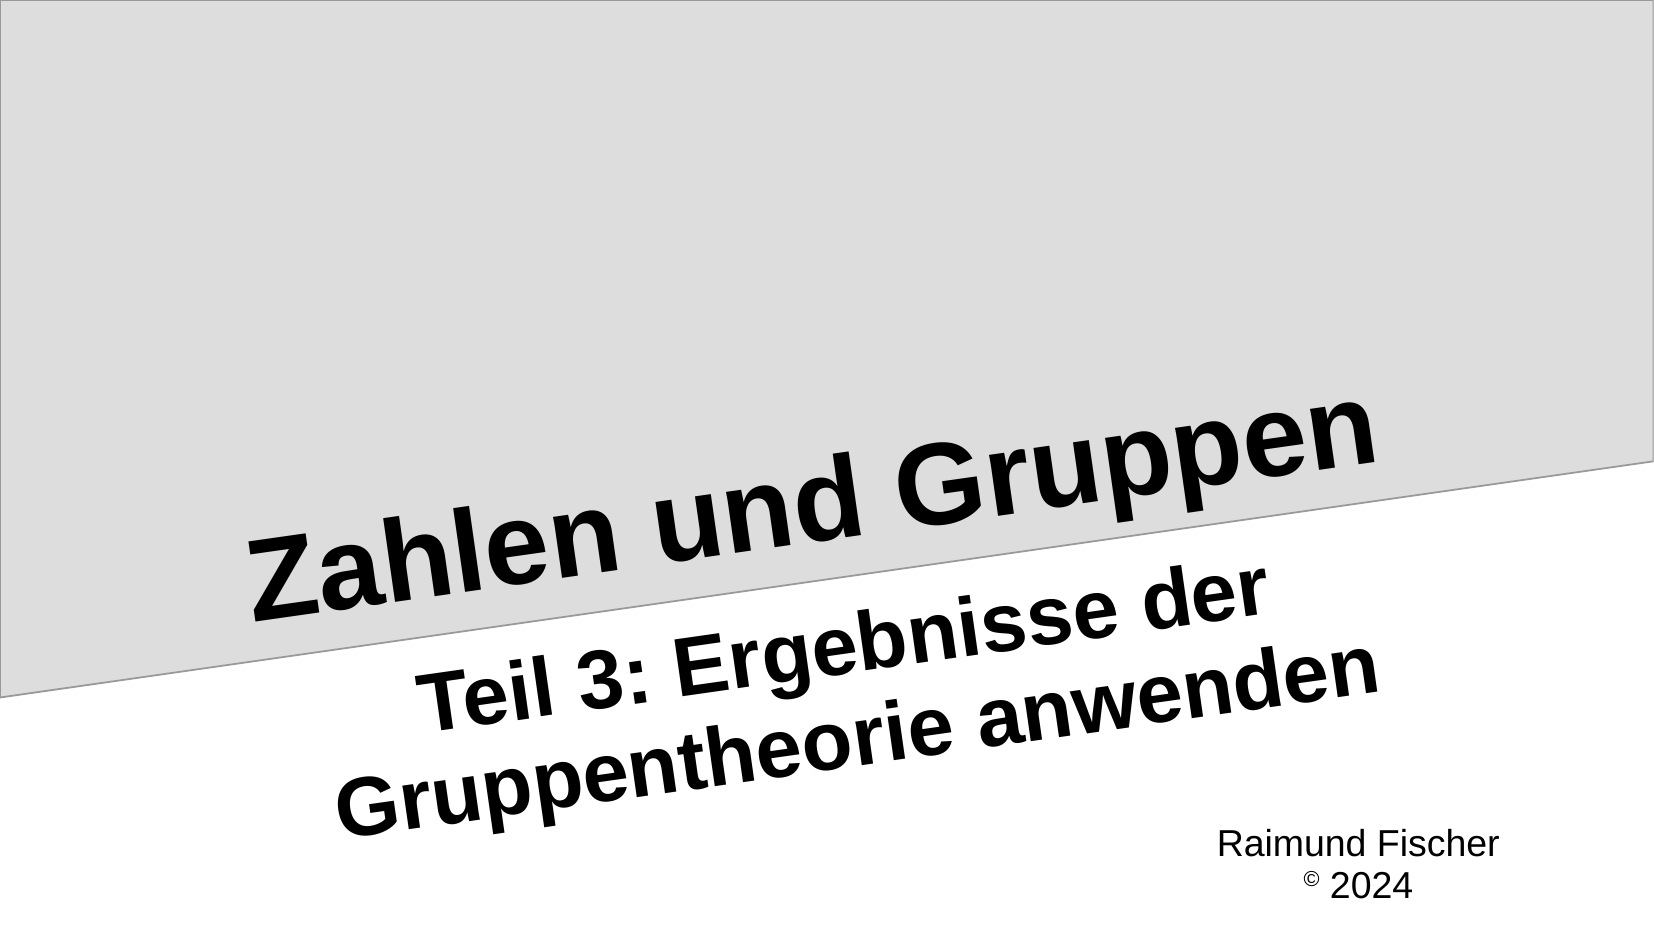

# Zahlen und Gruppen
Teil 3: Ergebnisse der Gruppentheorie anwenden
Raimund Fischer
© 2024